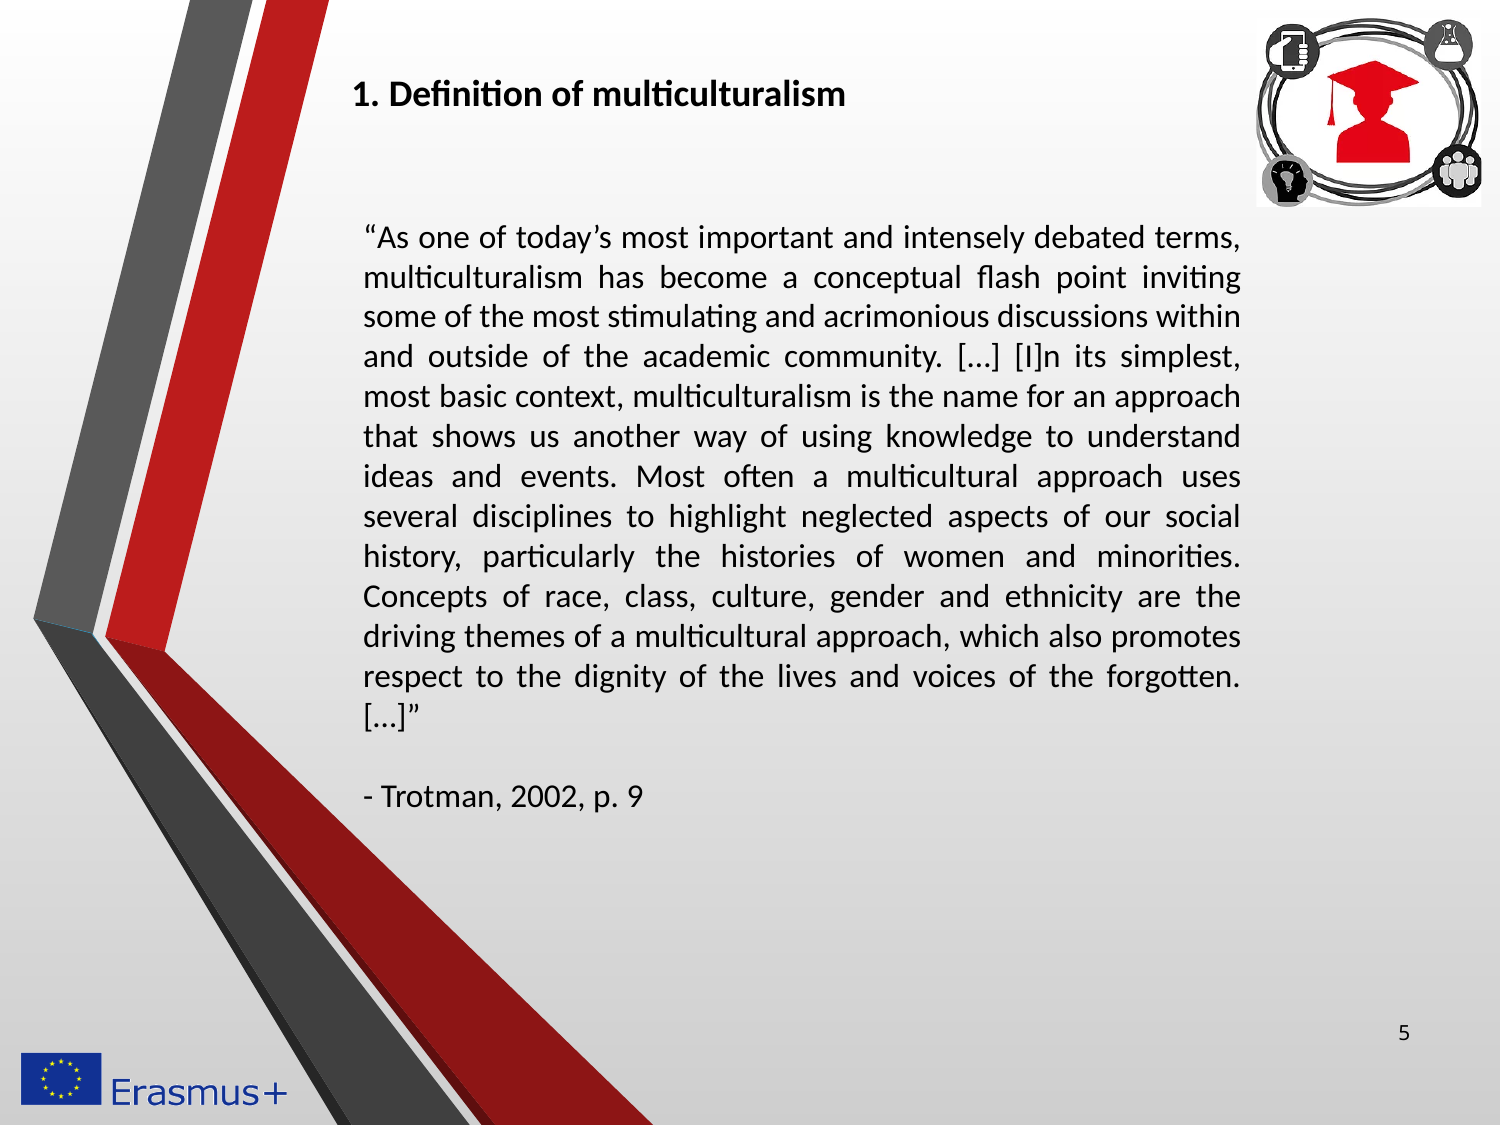

1. Definition of multiculturalism
“As one of today’s most important and intensely debated terms, multiculturalism has become a conceptual flash point inviting some of the most stimulating and acrimonious discussions within and outside of the academic community. […] [I]n its simplest, most basic context, multiculturalism is the name for an approach that shows us another way of using knowledge to understand ideas and events. Most often a multicultural approach uses several disciplines to highlight neglected aspects of our social history, particularly the histories of women and minorities. Concepts of race, class, culture, gender and ethnicity are the driving themes of a multicultural approach, which also promotes respect to the dignity of the lives and voices of the forgotten. […]”
- Trotman, 2002, p. 9